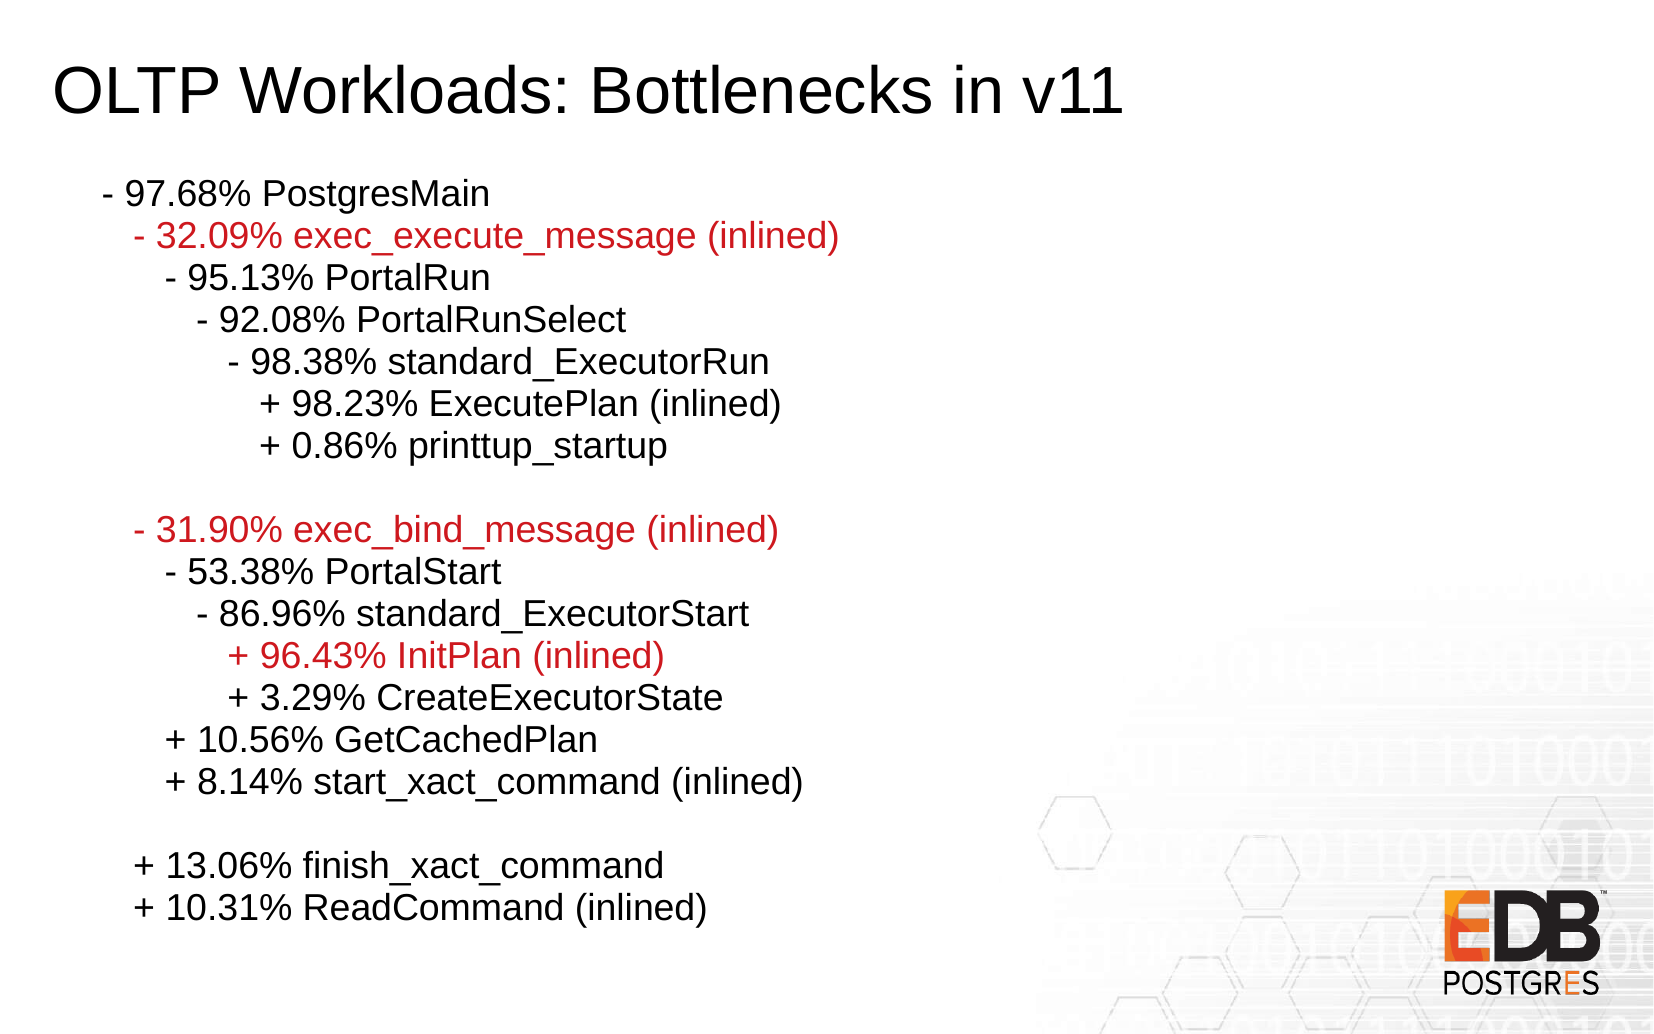

# OLTP Workloads: Bottlenecks in v11
 - 97.68% PostgresMain
 - 32.09% exec_execute_message (inlined)
 - 95.13% PortalRun
 - 92.08% PortalRunSelect
 - 98.38% standard_ExecutorRun
 + 98.23% ExecutePlan (inlined)
 + 0.86% printtup_startup
 - 31.90% exec_bind_message (inlined)
 - 53.38% PortalStart
 - 86.96% standard_ExecutorStart
 + 96.43% InitPlan (inlined)
 + 3.29% CreateExecutorState
 + 10.56% GetCachedPlan
 + 8.14% start_xact_command (inlined)
 + 13.06% finish_xact_command
 + 10.31% ReadCommand (inlined)